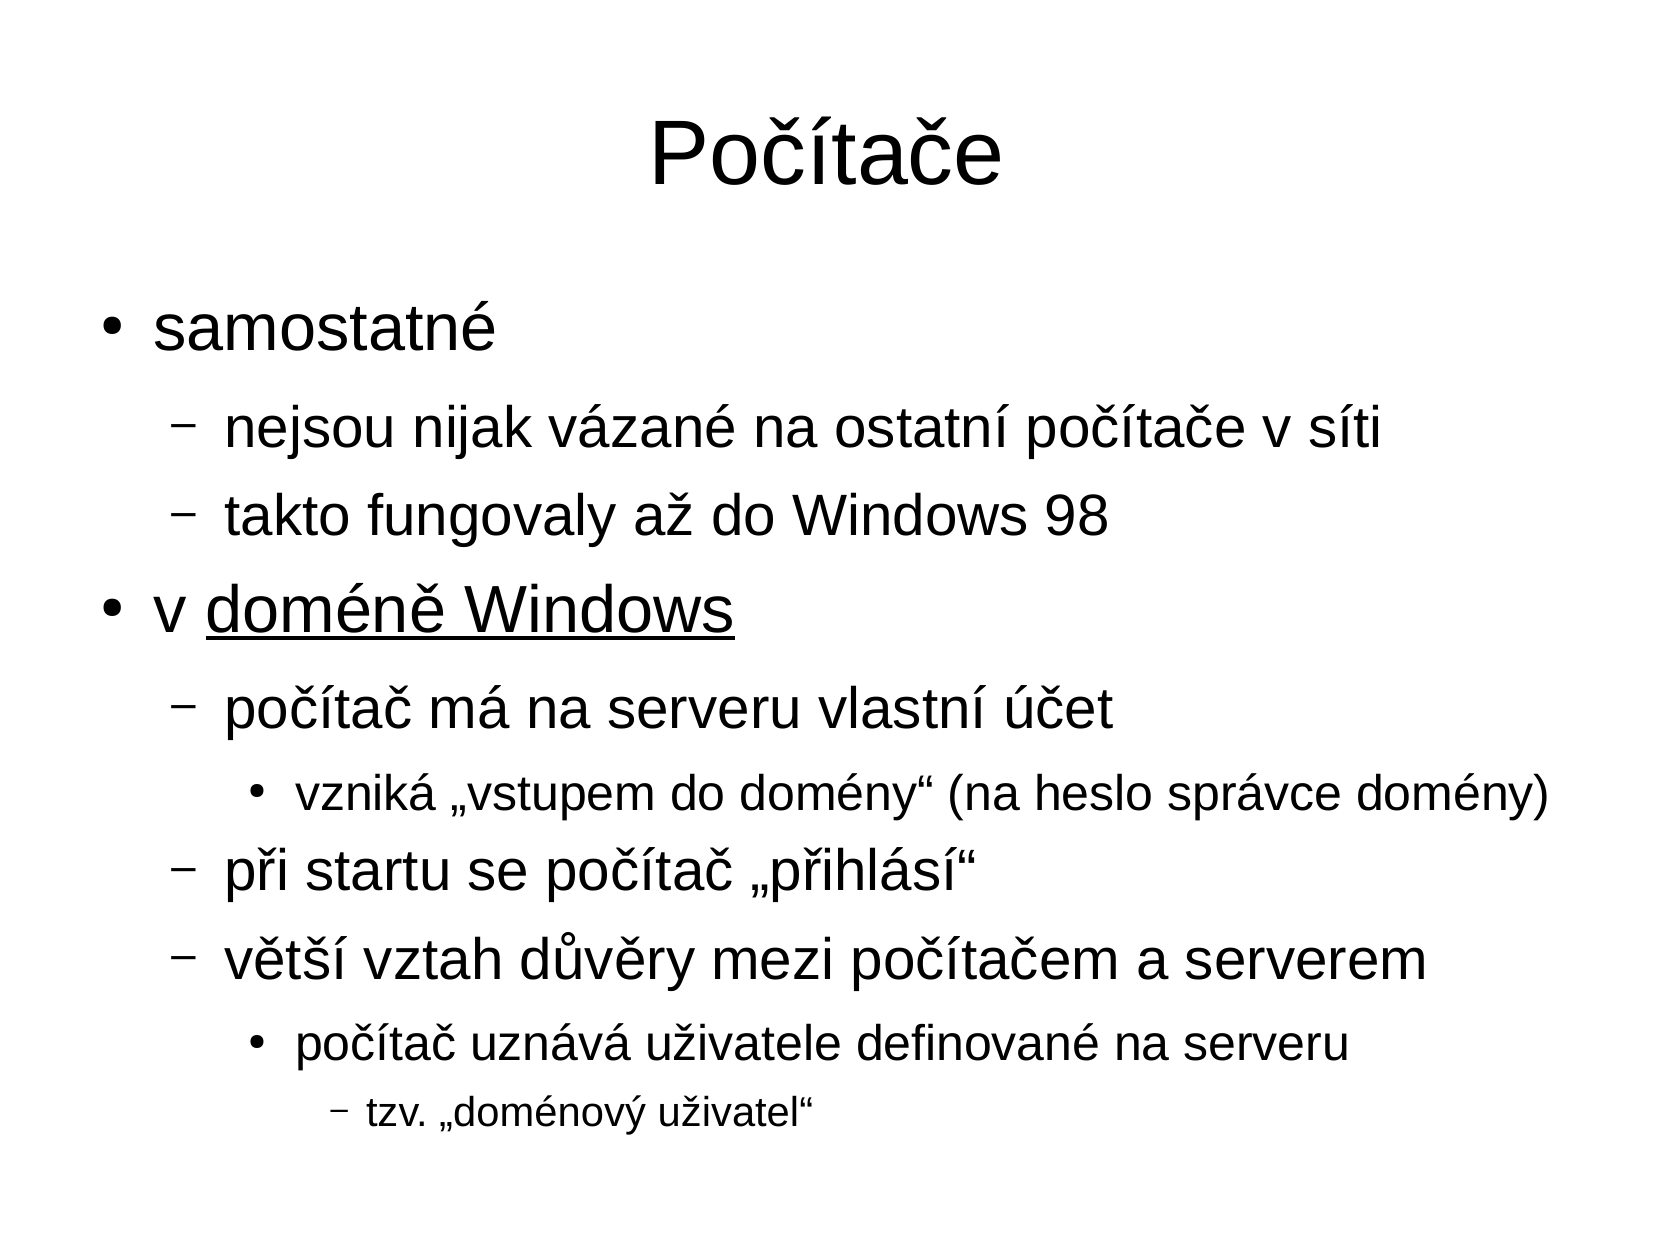

# Počítače
samostatné
nejsou nijak vázané na ostatní počítače v síti
takto fungovaly až do Windows 98
v doméně Windows
počítač má na serveru vlastní účet
vzniká „vstupem do domény“ (na heslo správce domény)
při startu se počítač „přihlásí“
větší vztah důvěry mezi počítačem a serverem
počítač uznává uživatele definované na serveru
tzv. „doménový uživatel“